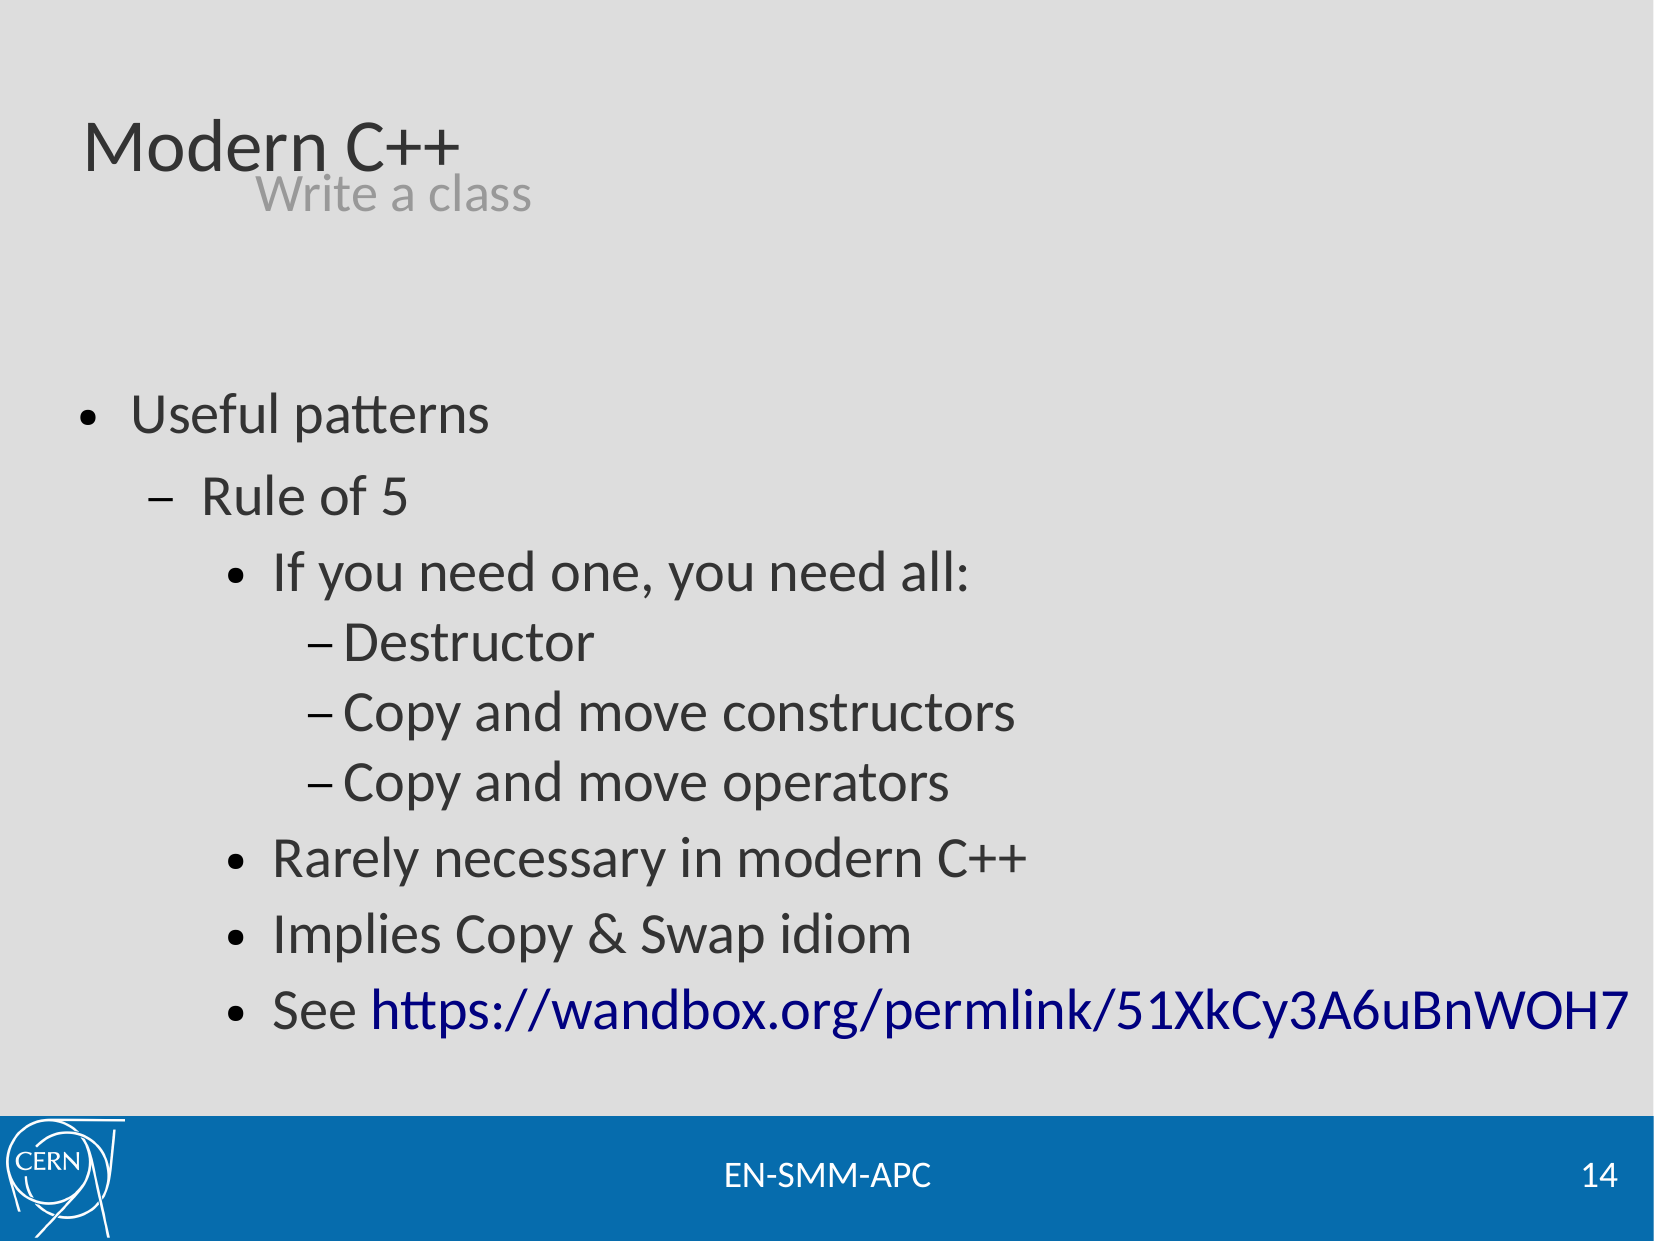

# Modern C++
Write a class
Useful patterns
Rule of 5
If you need one, you need all:
Destructor
Copy and move constructors
Copy and move operators
Rarely necessary in modern C++
Implies Copy & Swap idiom
See https://wandbox.org/permlink/51XkCy3A6uBnWOH7
14